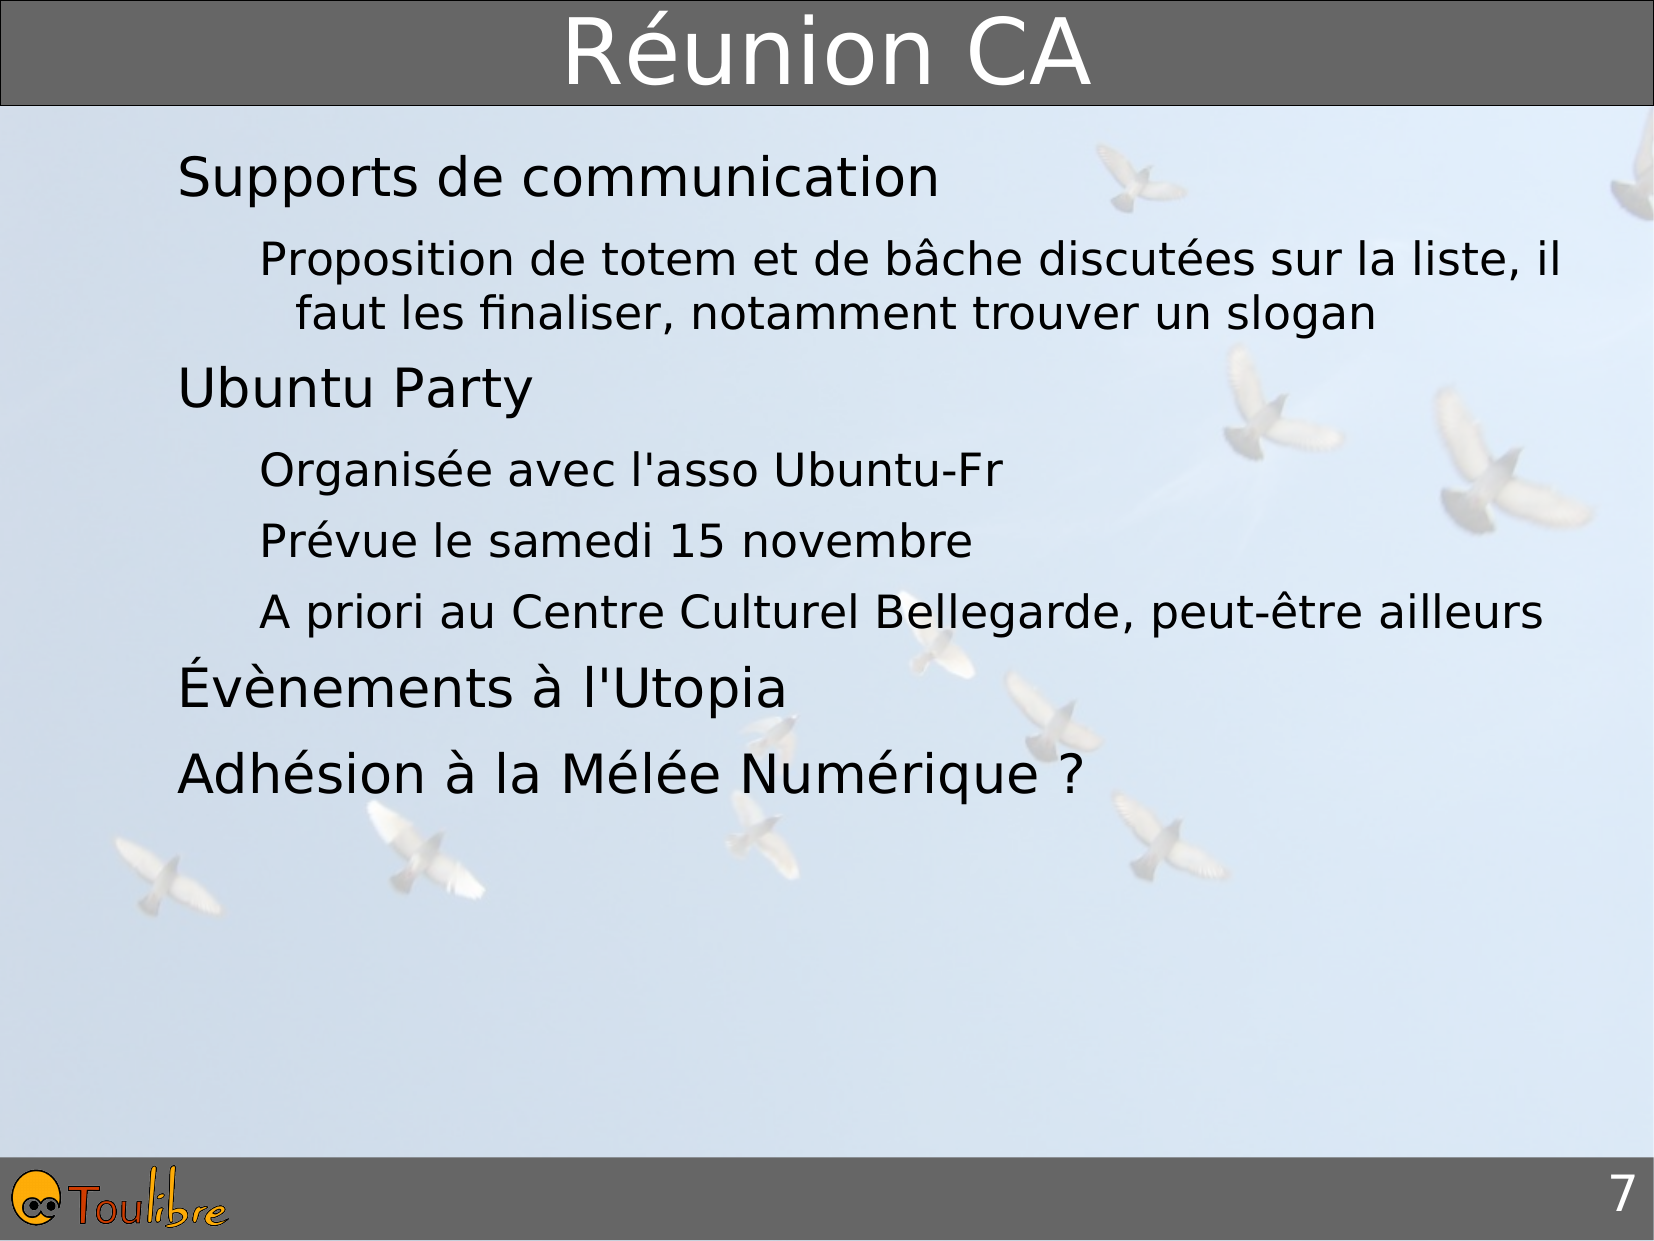

# Réunion CA
Supports de communication
Proposition de totem et de bâche discutées sur la liste, il faut les finaliser, notamment trouver un slogan
Ubuntu Party
Organisée avec l'asso Ubuntu-Fr
Prévue le samedi 15 novembre
A priori au Centre Culturel Bellegarde, peut-être ailleurs
Évènements à l'Utopia
Adhésion à la Mélée Numérique ?